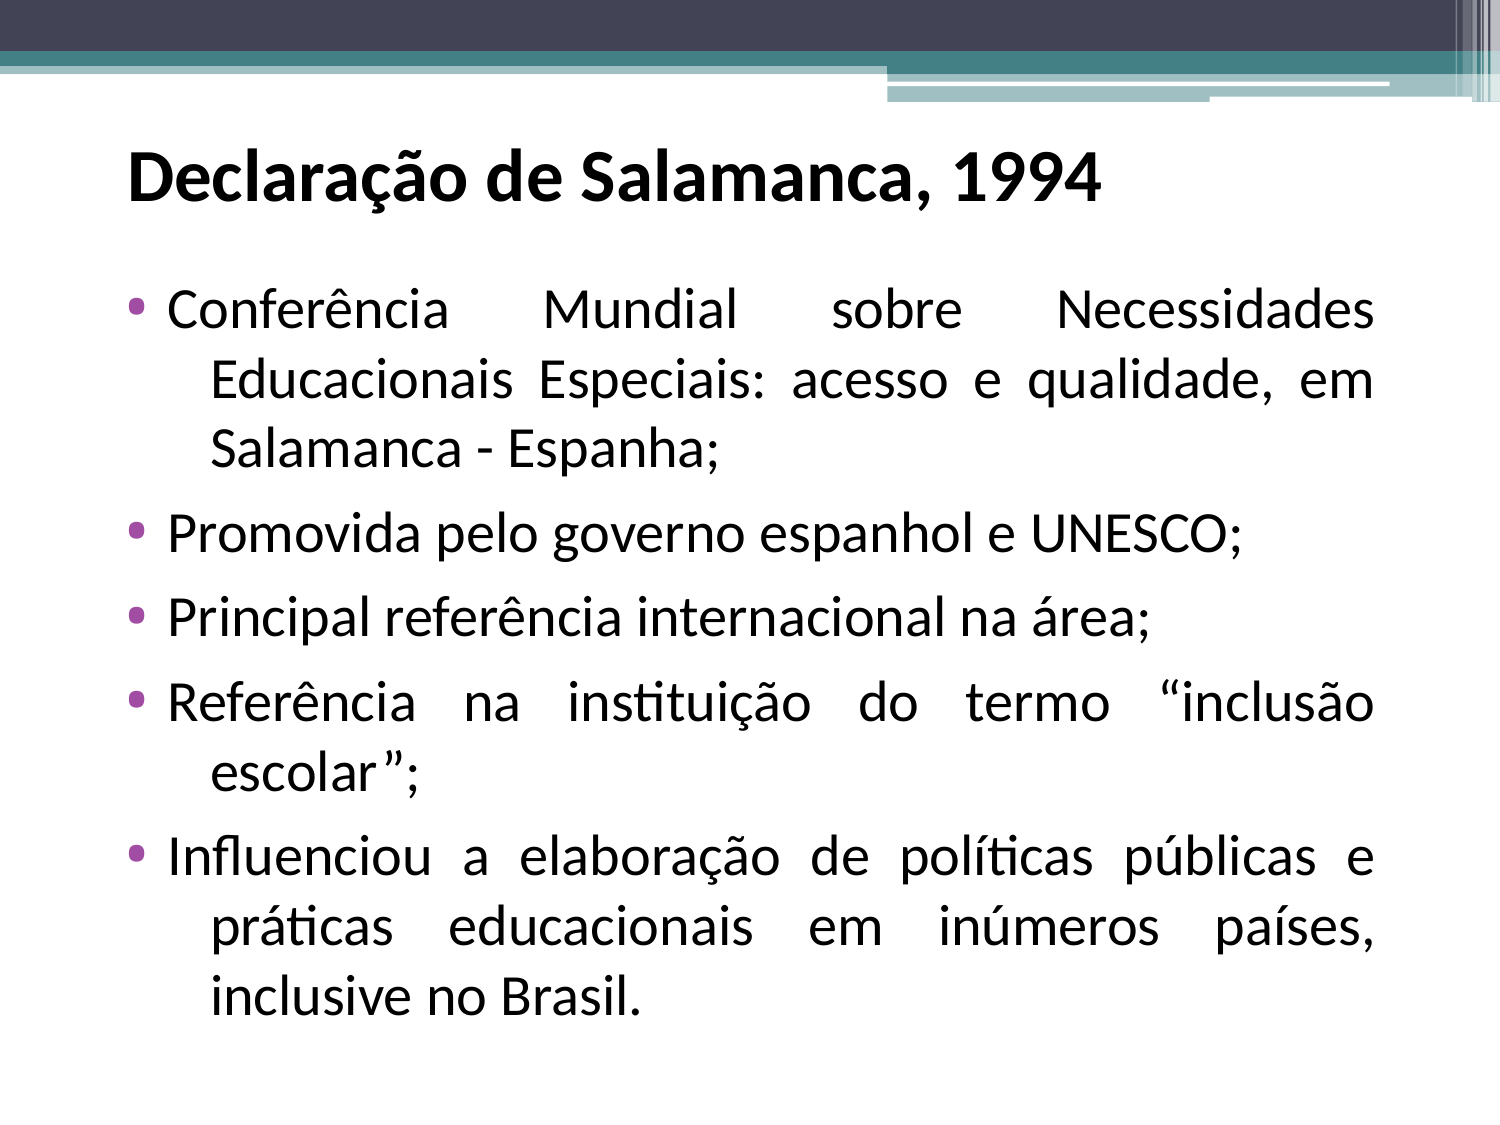

# Declaração de Salamanca, 1994
Conferência Mundial sobre Necessidades Educacionais Especiais: acesso e qualidade, em Salamanca - Espanha;
Promovida pelo governo espanhol e UNESCO;
Principal referência internacional na área;
Referência na instituição do termo “inclusão escolar”;
Influenciou a elaboração de políticas públicas e práticas educacionais em inúmeros países, inclusive no Brasil.